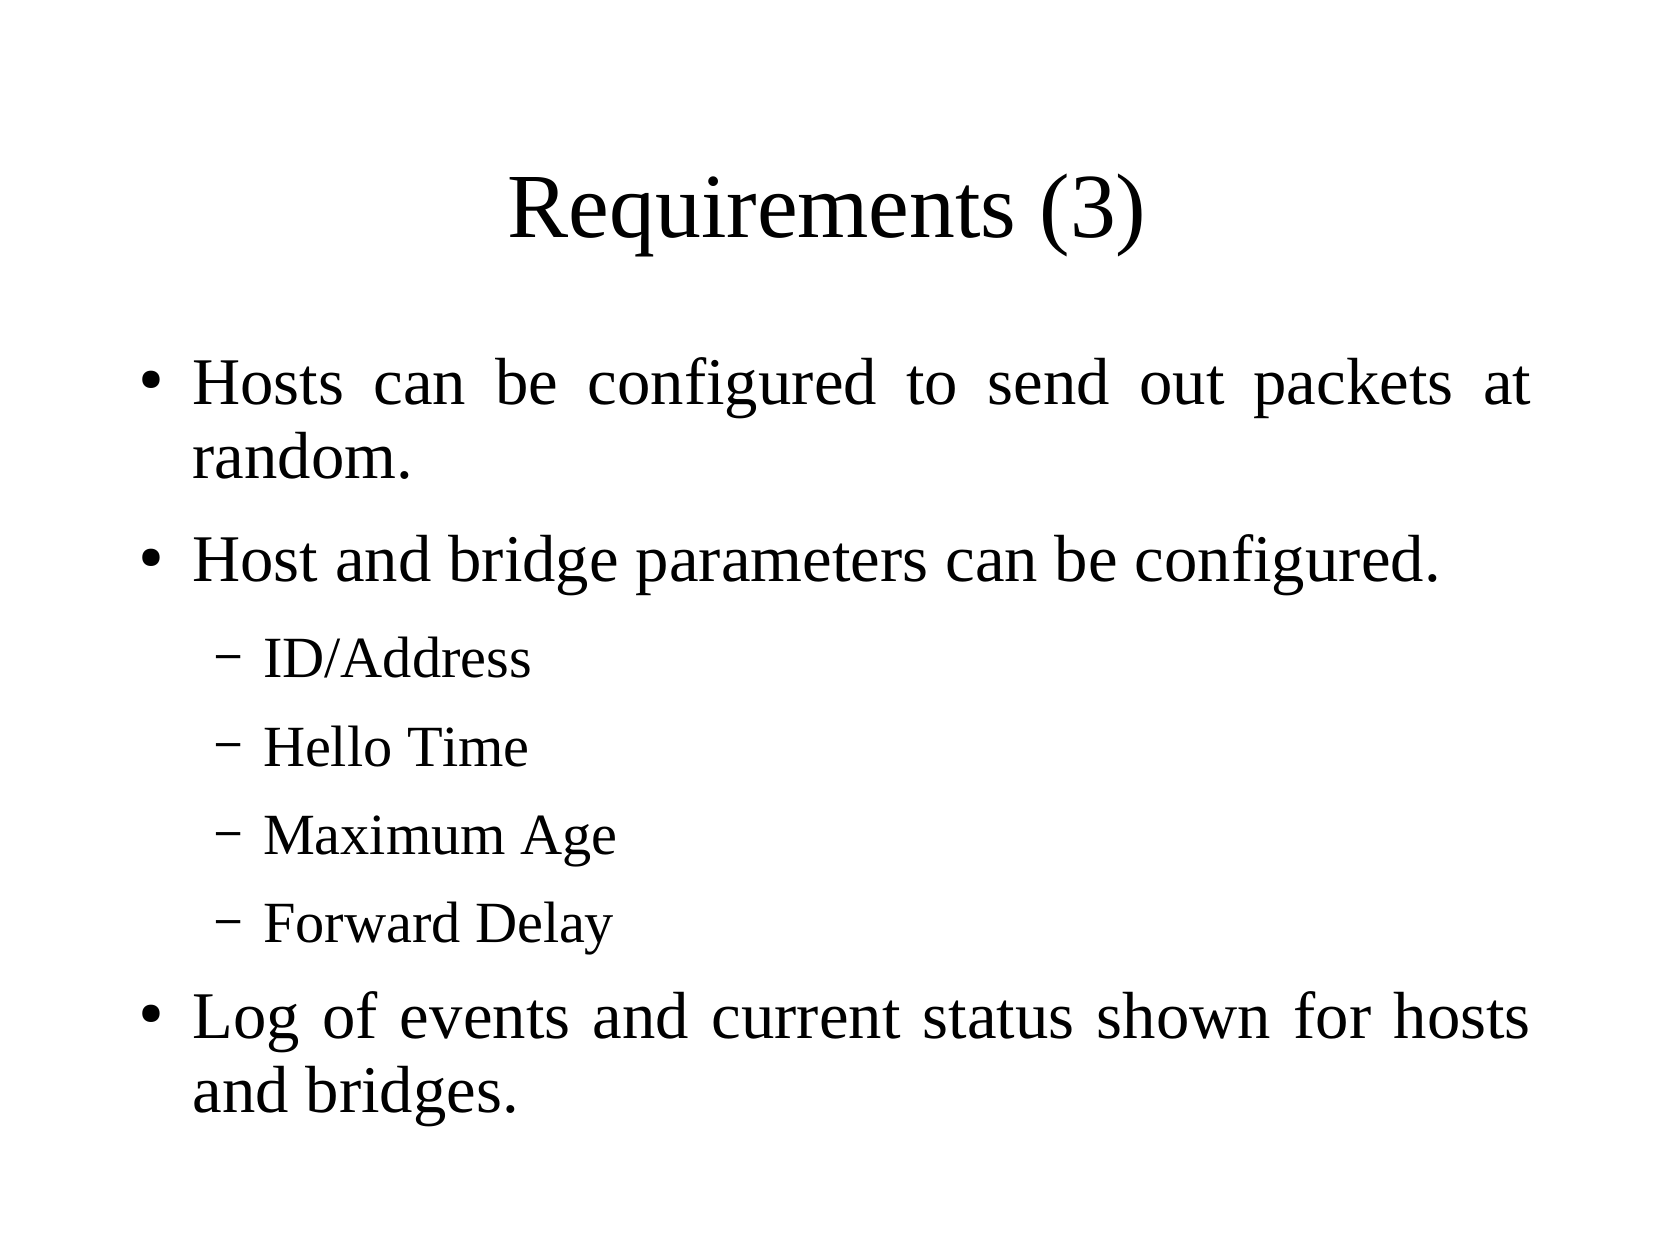

# Requirements (3)
Hosts can be configured to send out packets at random.
Host and bridge parameters can be configured.
ID/Address
Hello Time
Maximum Age
Forward Delay
Log of events and current status shown for hosts and bridges.